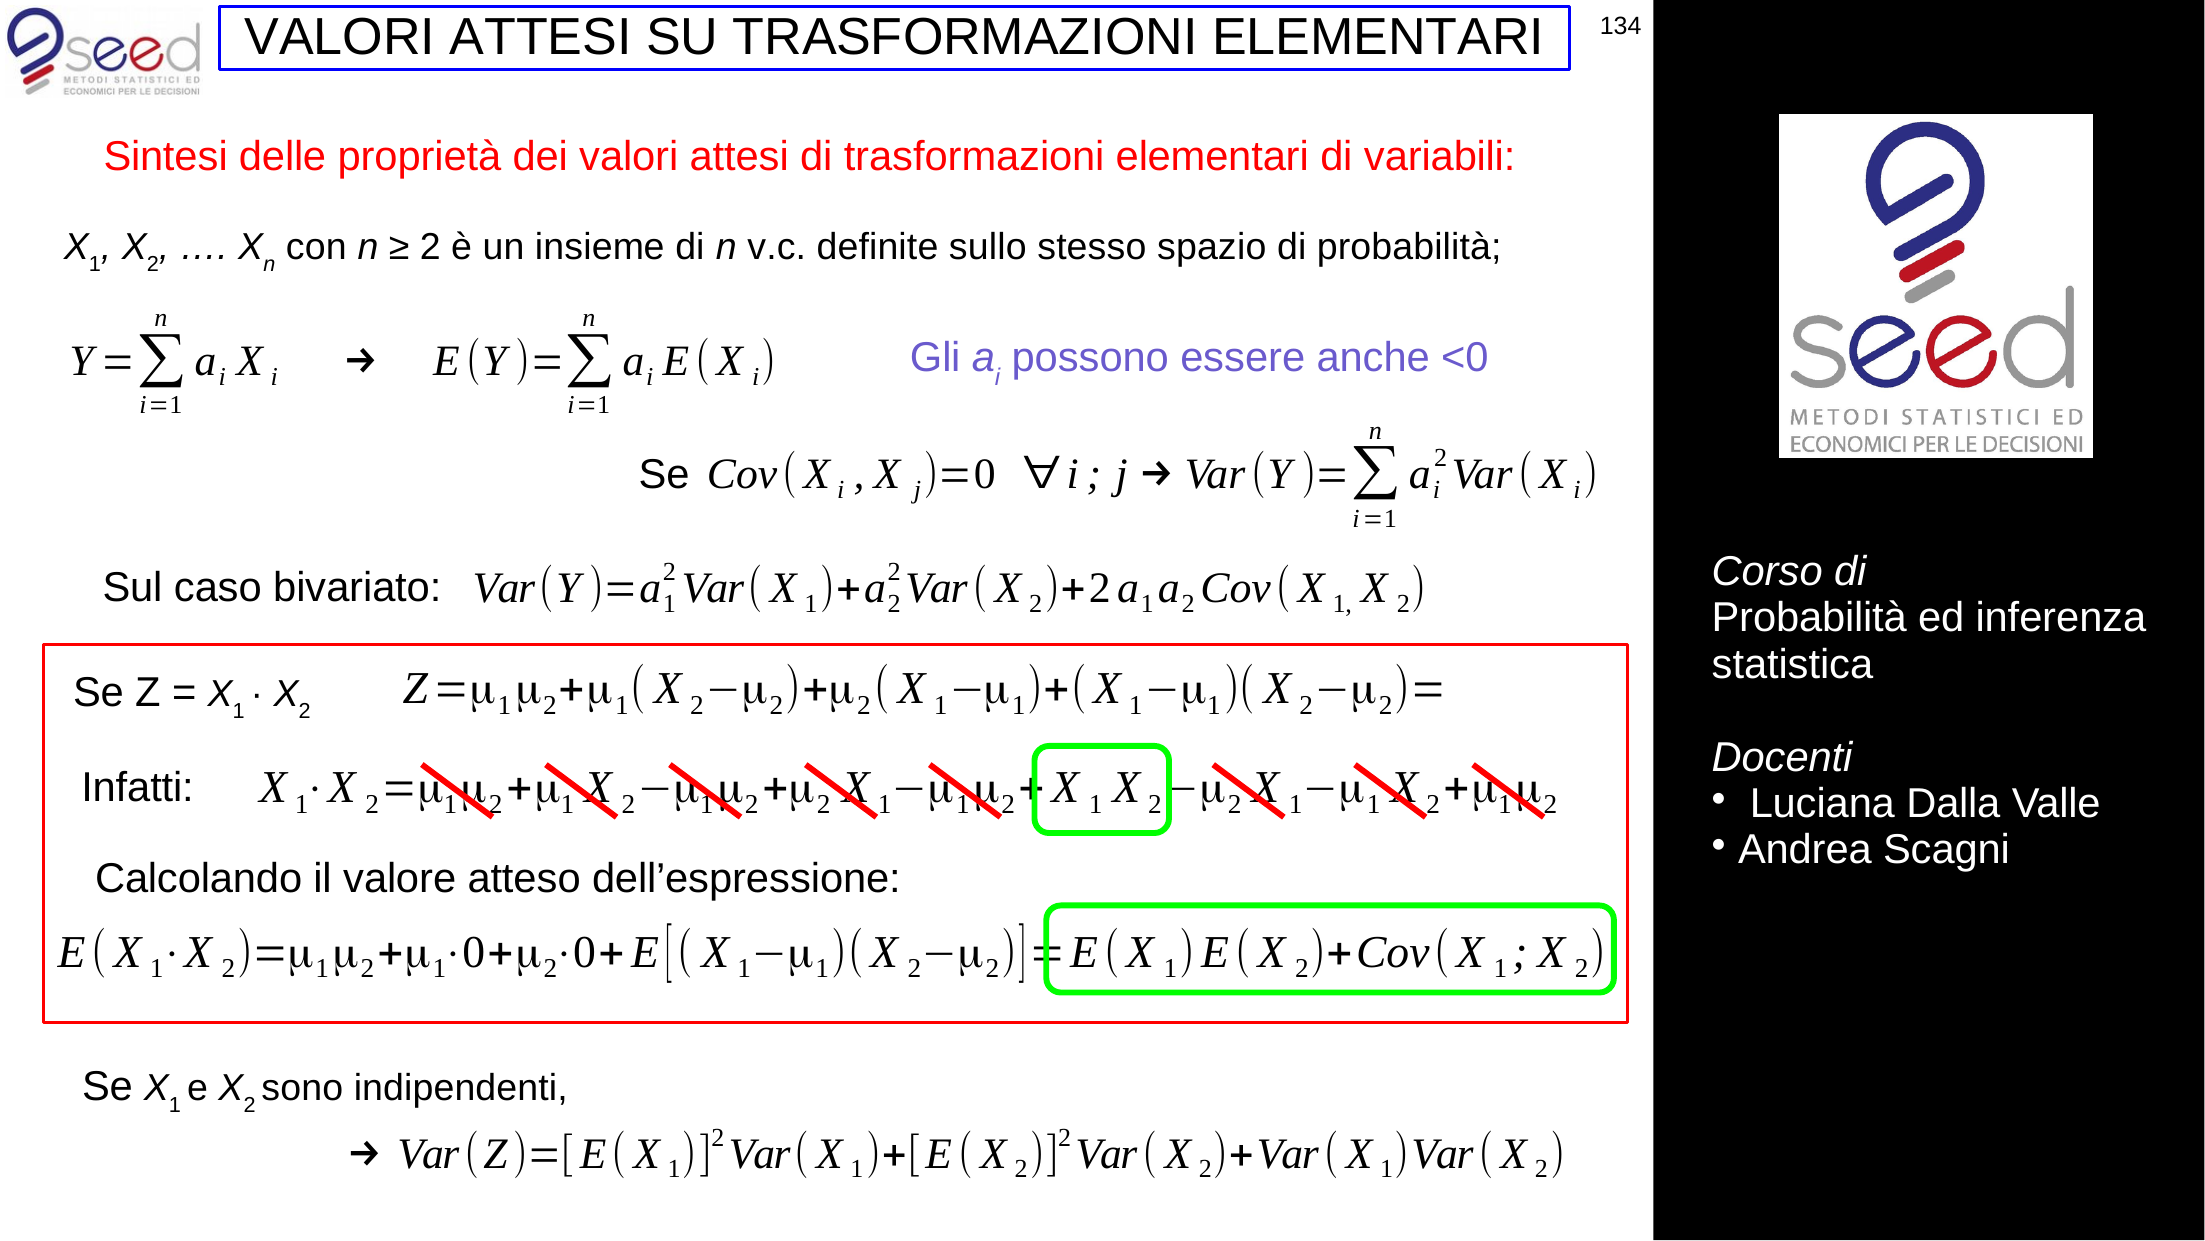

VALORI ATTESI SU TRASFORMAZIONI ELEMENTARI
Sintesi delle proprietà dei valori attesi di trasformazioni elementari di variabili:
X1, X2, …. Xn con n ≥ 2 è un insieme di n v.c. definite sullo stesso spazio di probabilità;
Gli ai possono essere anche <0
Se
Sul caso bivariato:
Se Z = X1 · X2
Infatti:
Calcolando il valore atteso dell’espressione:
Se X1 e X2 sono indipendenti,